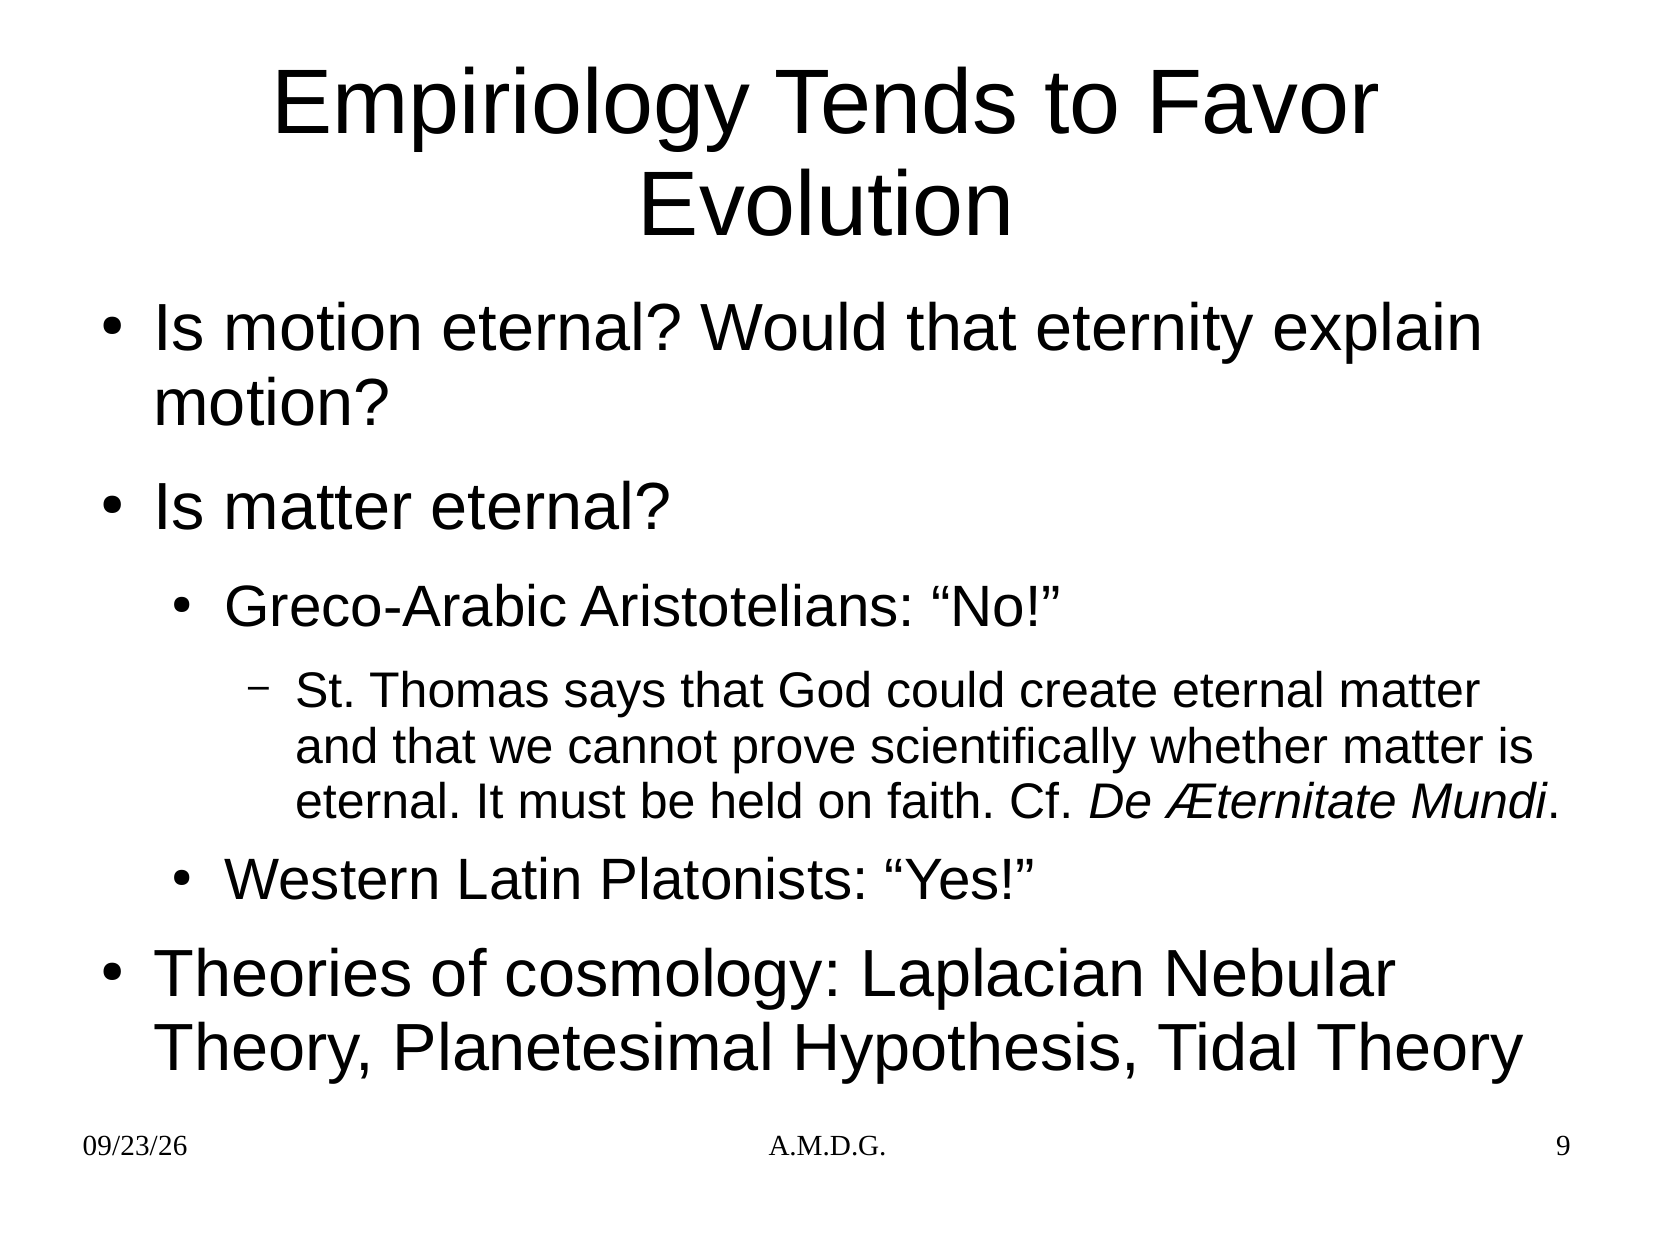

Empiriology Tends to Favor Evolution
# Is motion eternal? Would that eternity explain motion?
Is matter eternal?
Greco-Arabic Aristotelians: “No!”
St. Thomas says that God could create eternal matter and that we cannot prove scientifically whether matter is eternal. It must be held on faith. Cf. De Æternitate Mundi.
Western Latin Platonists: “Yes!”
Theories of cosmology: Laplacian Nebular Theory, Planetesimal Hypothesis, Tidal Theory
A.M.D.G.
9